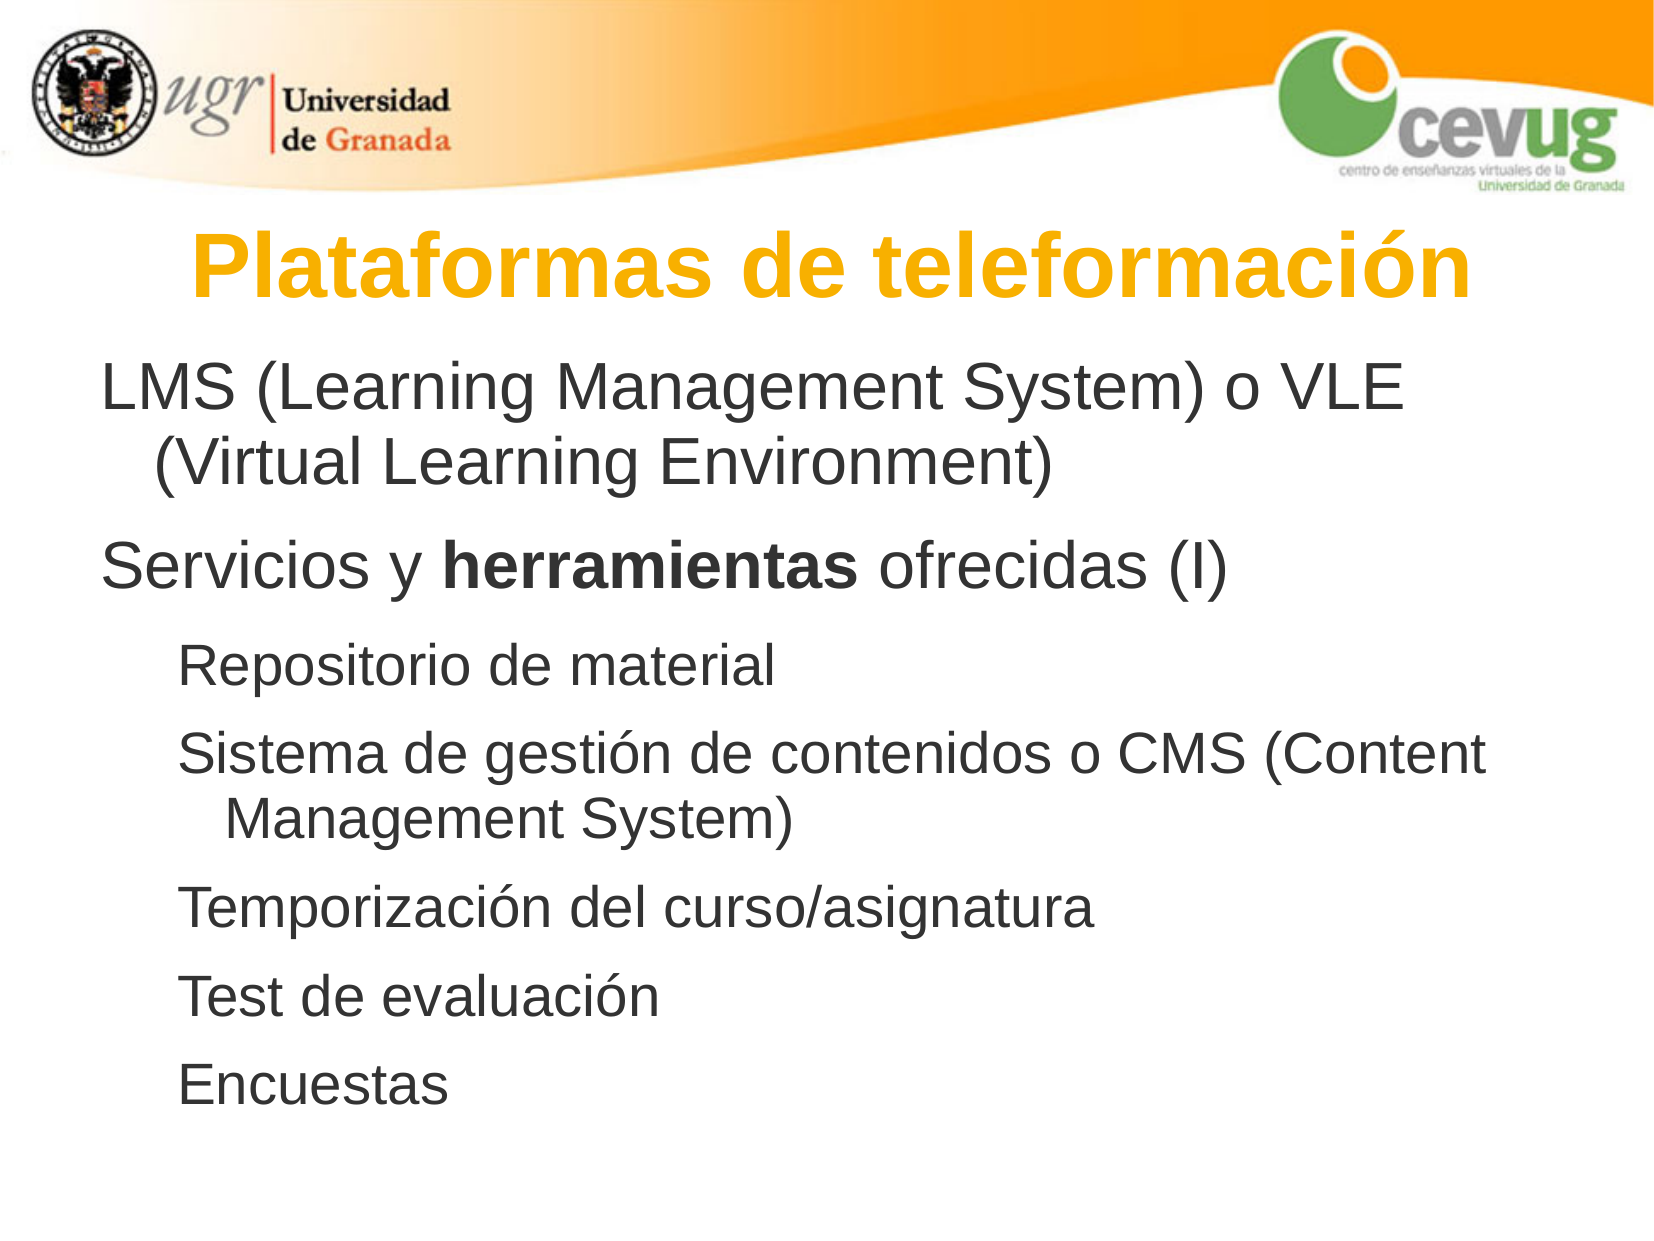

# Plataformas de teleformación
LMS (Learning Management System) o VLE (Virtual Learning Environment)
Servicios y herramientas ofrecidas (I)
Repositorio de material
Sistema de gestión de contenidos o CMS (Content Management System)
Temporización del curso/asignatura
Test de evaluación
Encuestas